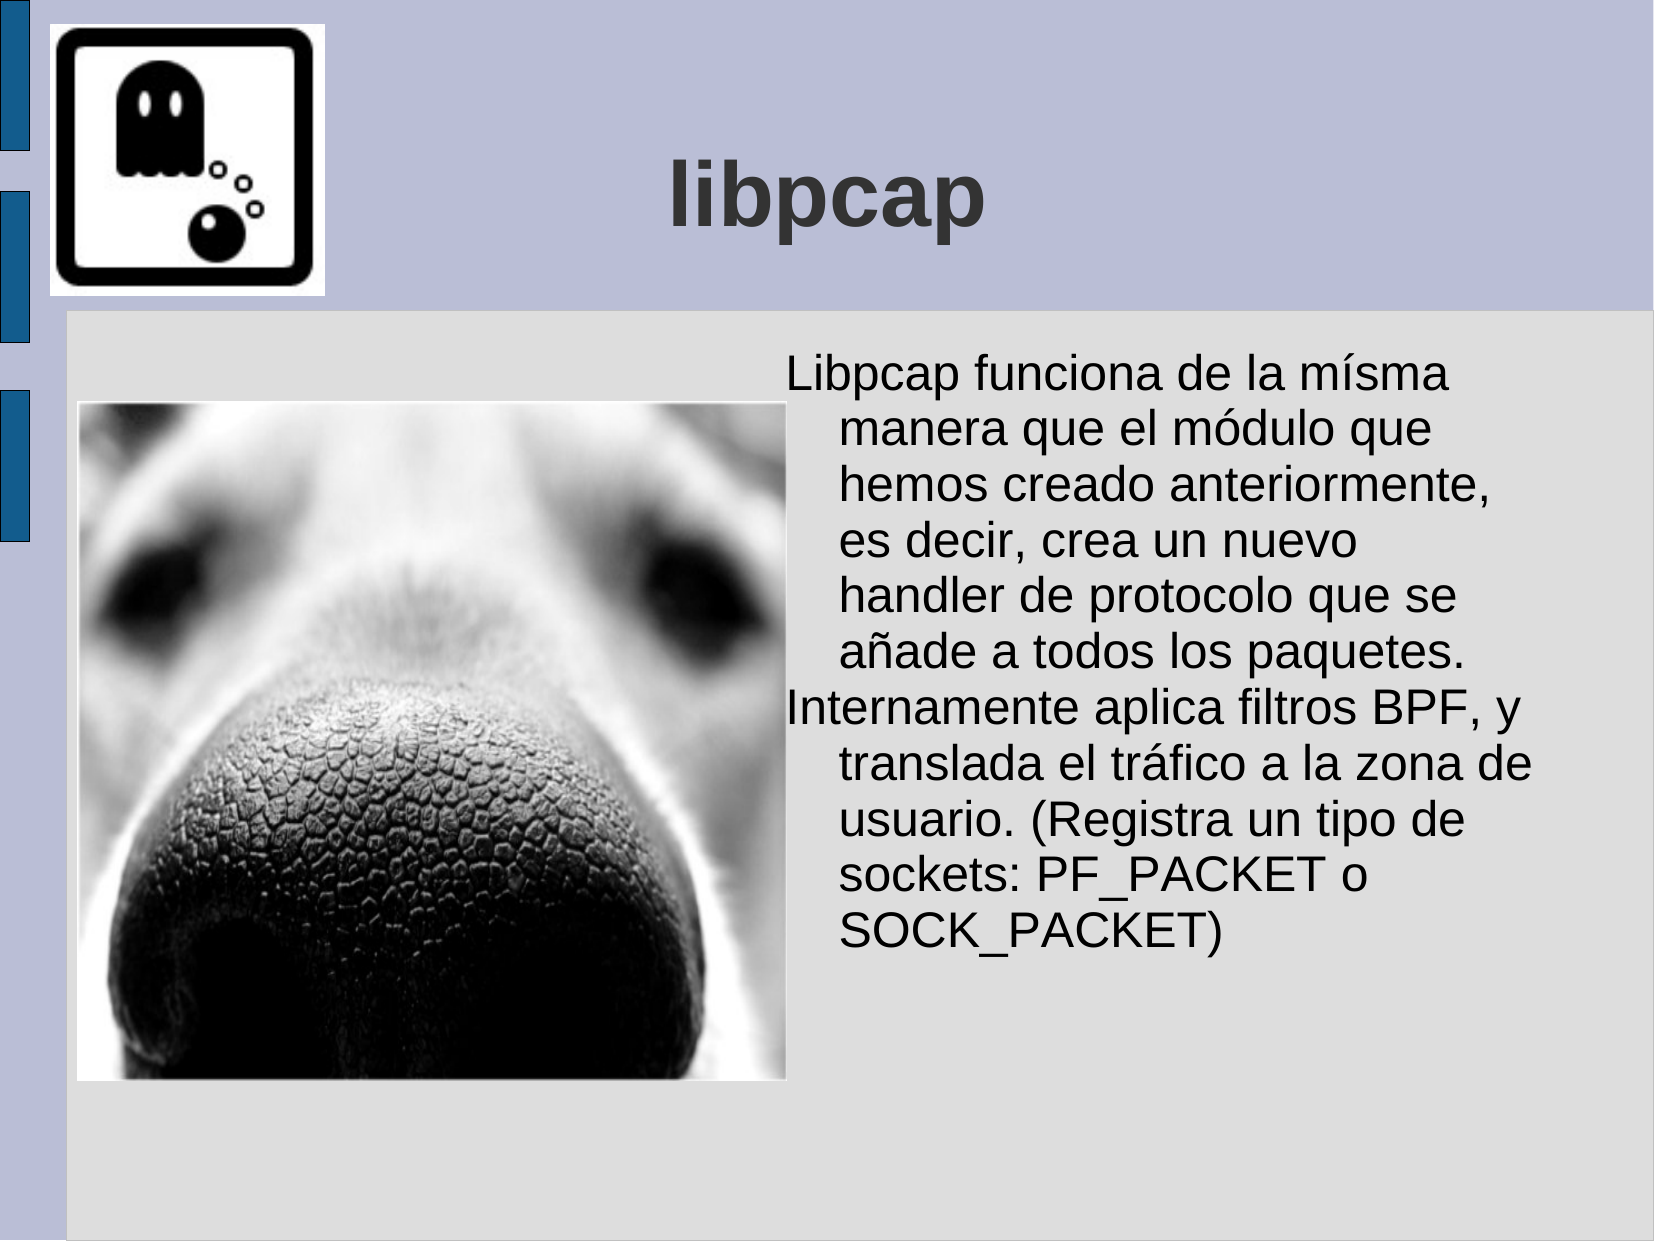

# libpcap
Libpcap funciona de la mísma manera que el módulo que hemos creado anteriormente, es decir, crea un nuevo handler de protocolo que se añade a todos los paquetes.
Internamente aplica filtros BPF, y translada el tráfico a la zona de usuario. (Registra un tipo de sockets: PF_PACKET o SOCK_PACKET)